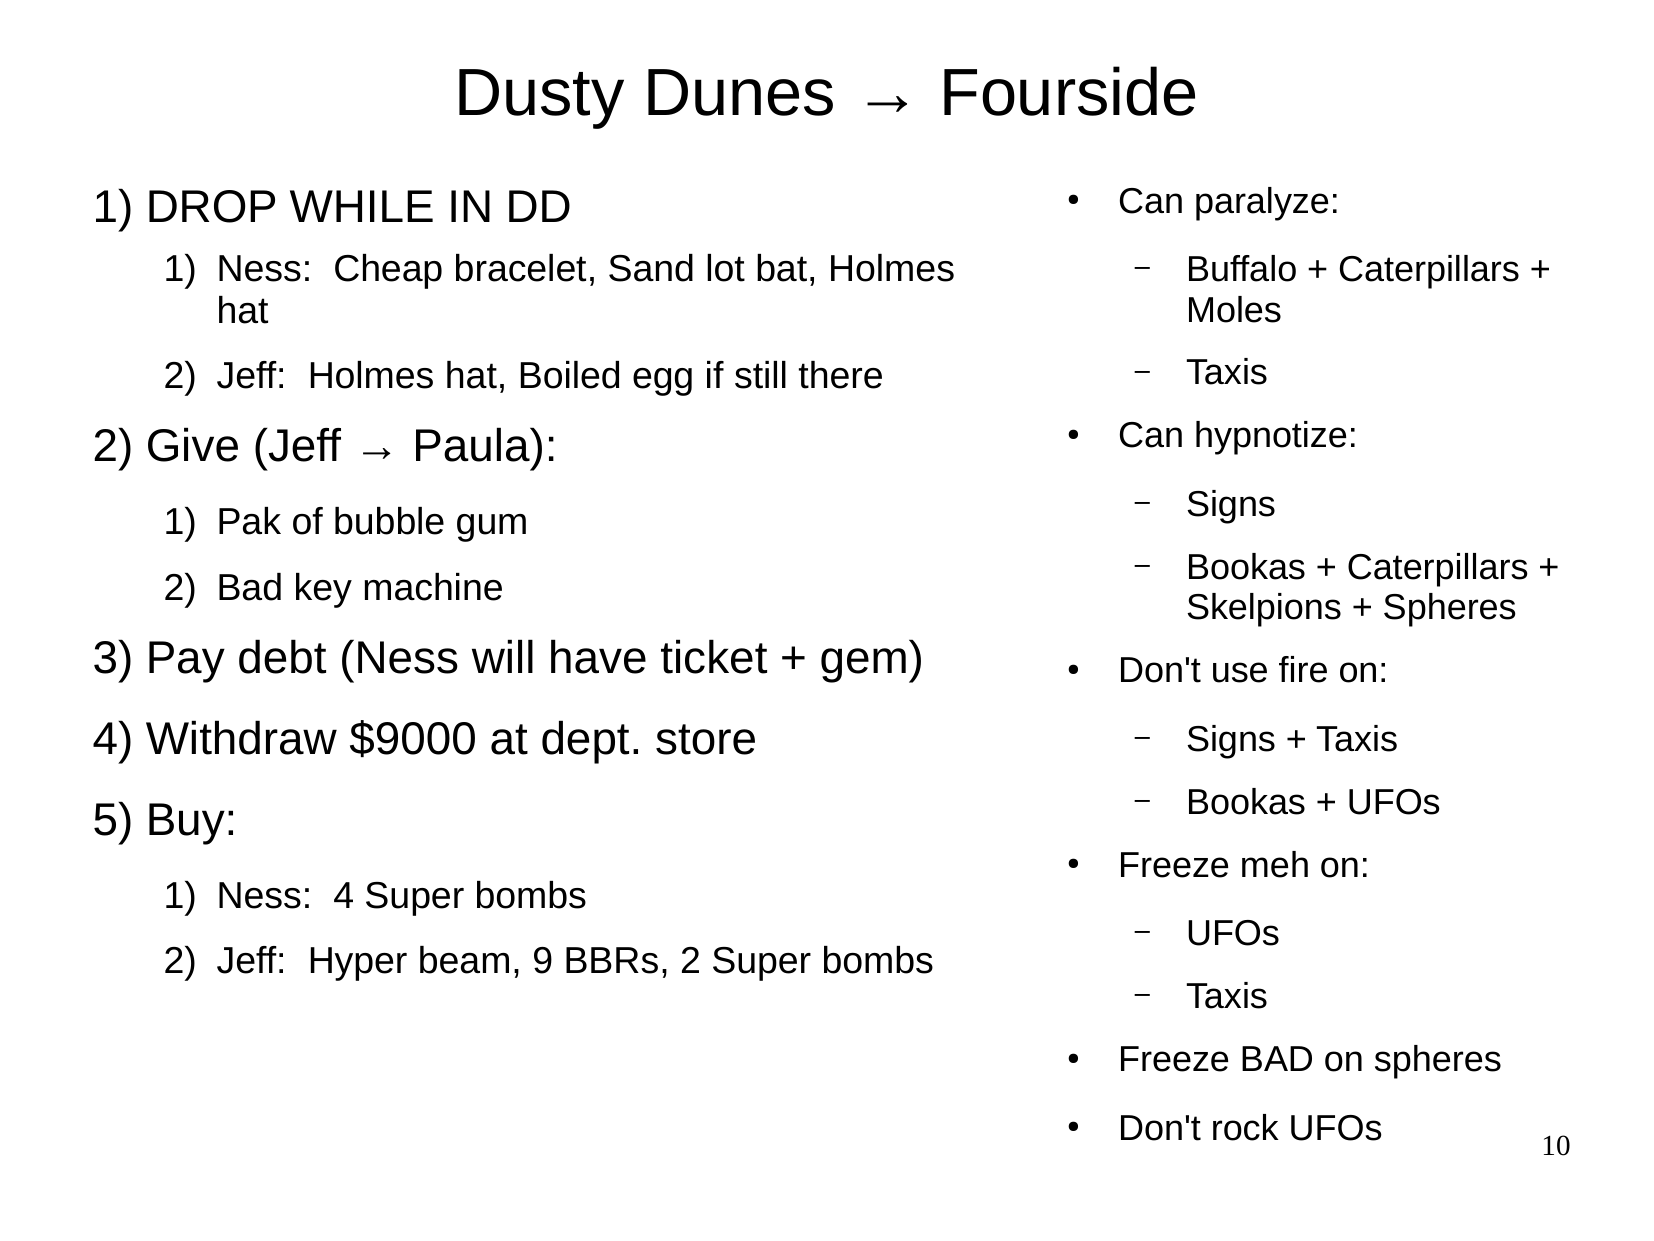

# Dusty Dunes → Fourside
DROP WHILE IN DD
Ness: Cheap bracelet, Sand lot bat, Holmes hat
Jeff: Holmes hat, Boiled egg if still there
Give (Jeff → Paula):
Pak of bubble gum
Bad key machine
Pay debt (Ness will have ticket + gem)
Withdraw $9000 at dept. store
Buy:
Ness: 4 Super bombs
Jeff: Hyper beam, 9 BBRs, 2 Super bombs
Can paralyze:
Buffalo + Caterpillars + Moles
Taxis
Can hypnotize:
Signs
Bookas + Caterpillars + Skelpions + Spheres
Don't use fire on:
Signs + Taxis
Bookas + UFOs
Freeze meh on:
UFOs
Taxis
Freeze BAD on spheres
Don't rock UFOs
10